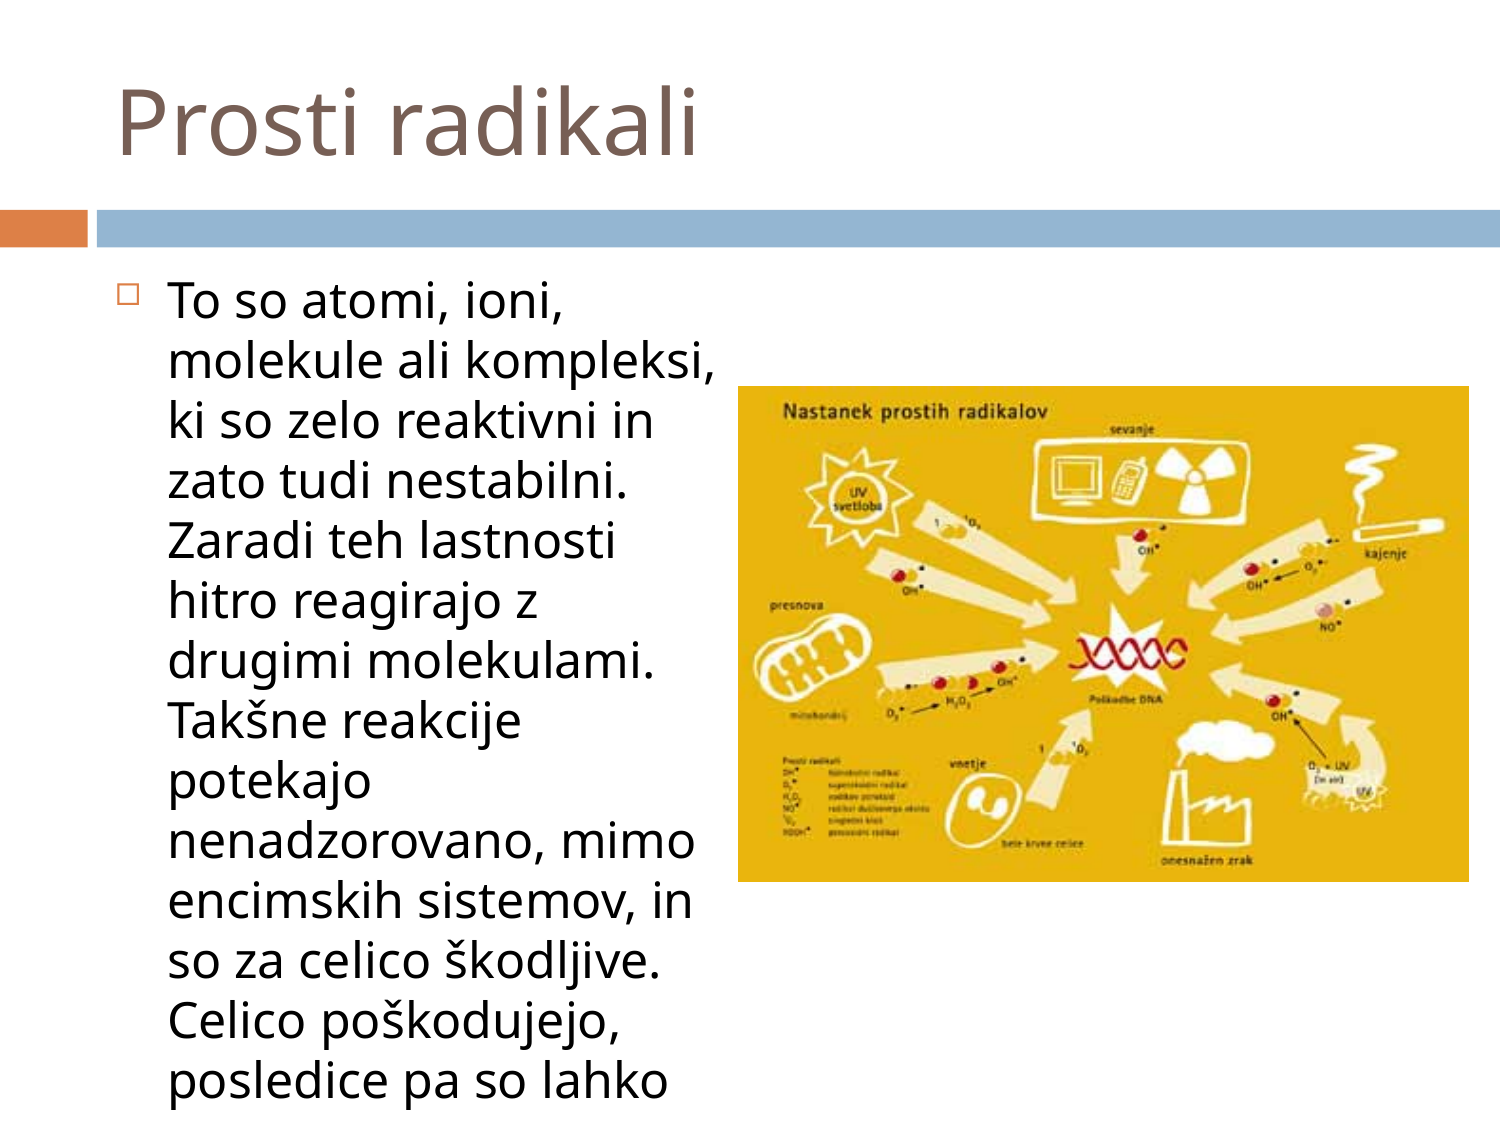

# Prosti radikali
To so atomi, ioni, molekule ali kompleksi, ki so zelo reaktivni in zato tudi nestabilni. Zaradi teh lastnosti hitro reagirajo z drugimi molekulami. Takšne reakcije potekajo nenadzorovano, mimo encimskih sistemov, in so za celico škodljive. Celico poškodujejo, posledice pa so lahko različna obolenja.